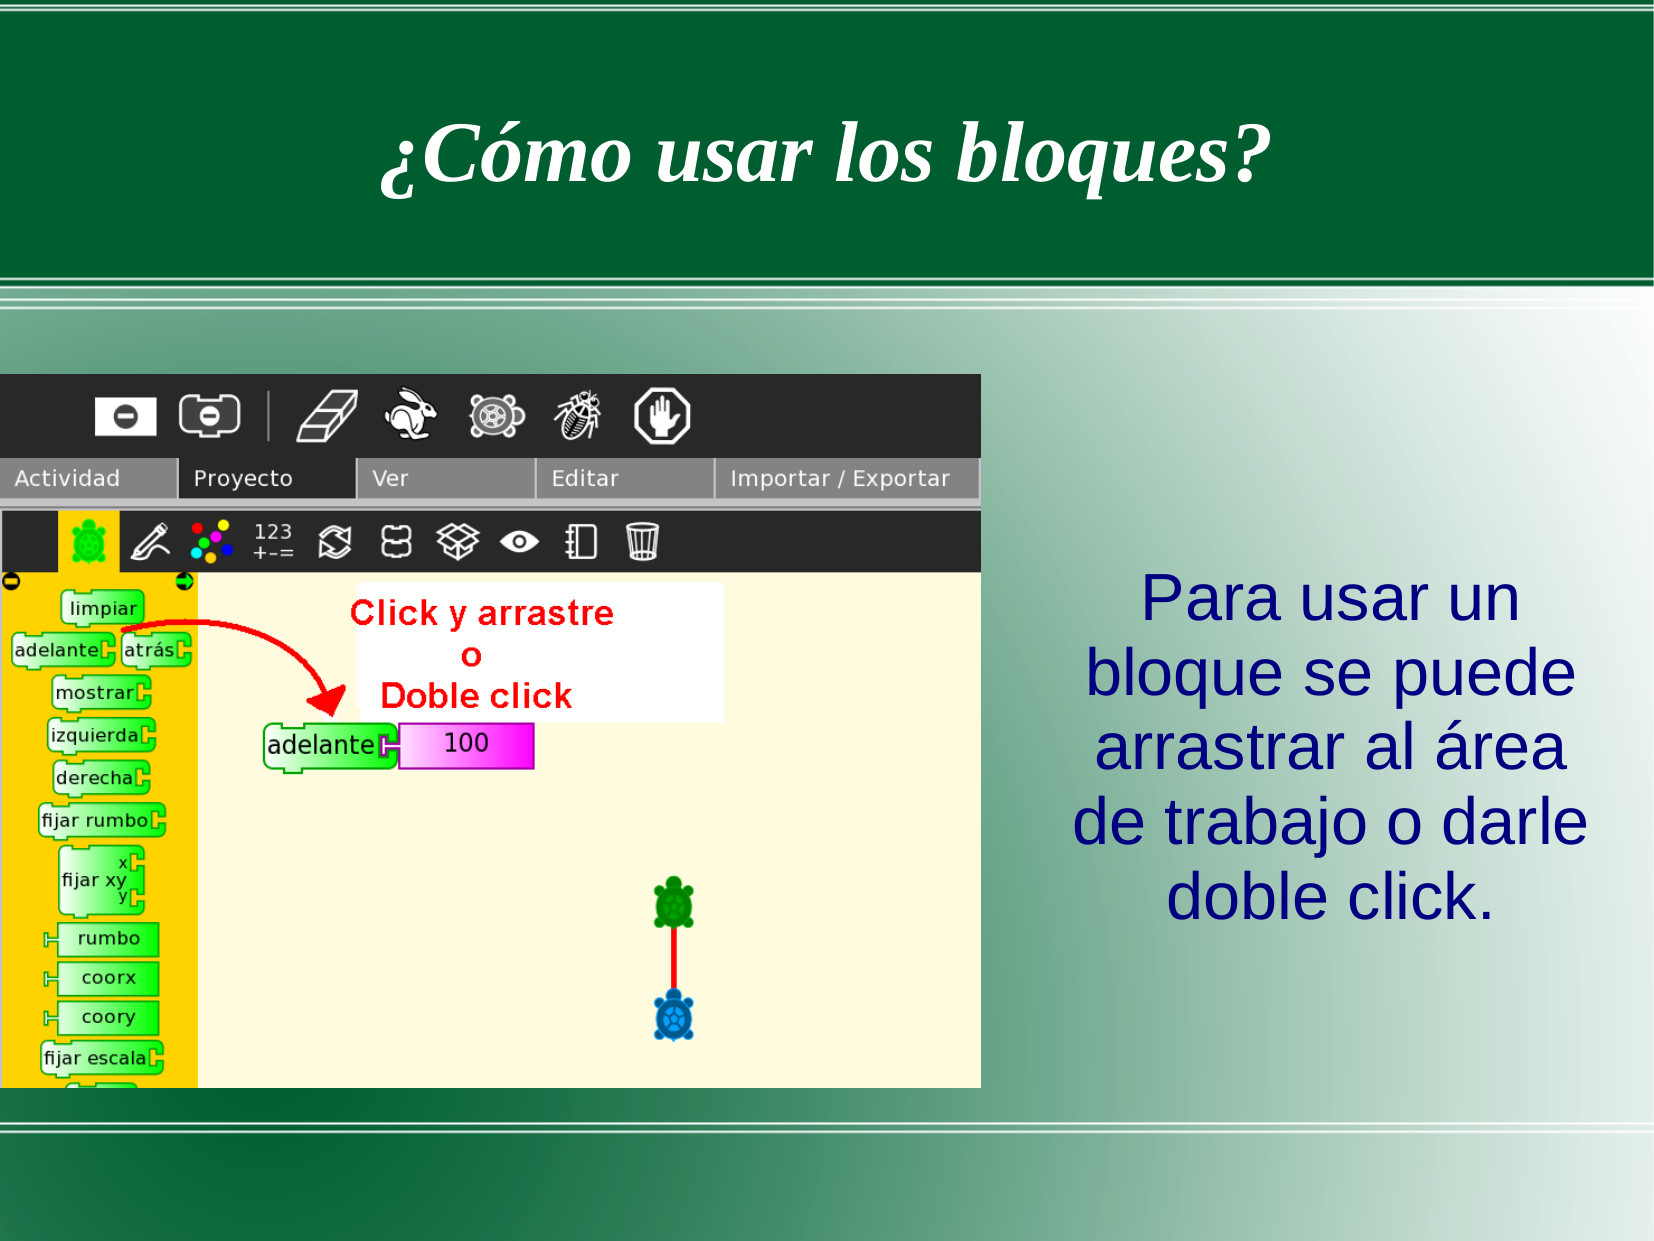

# ¿Cómo usar los bloques?
Para usar un bloque se puede arrastrar al área de trabajo o darle doble click.